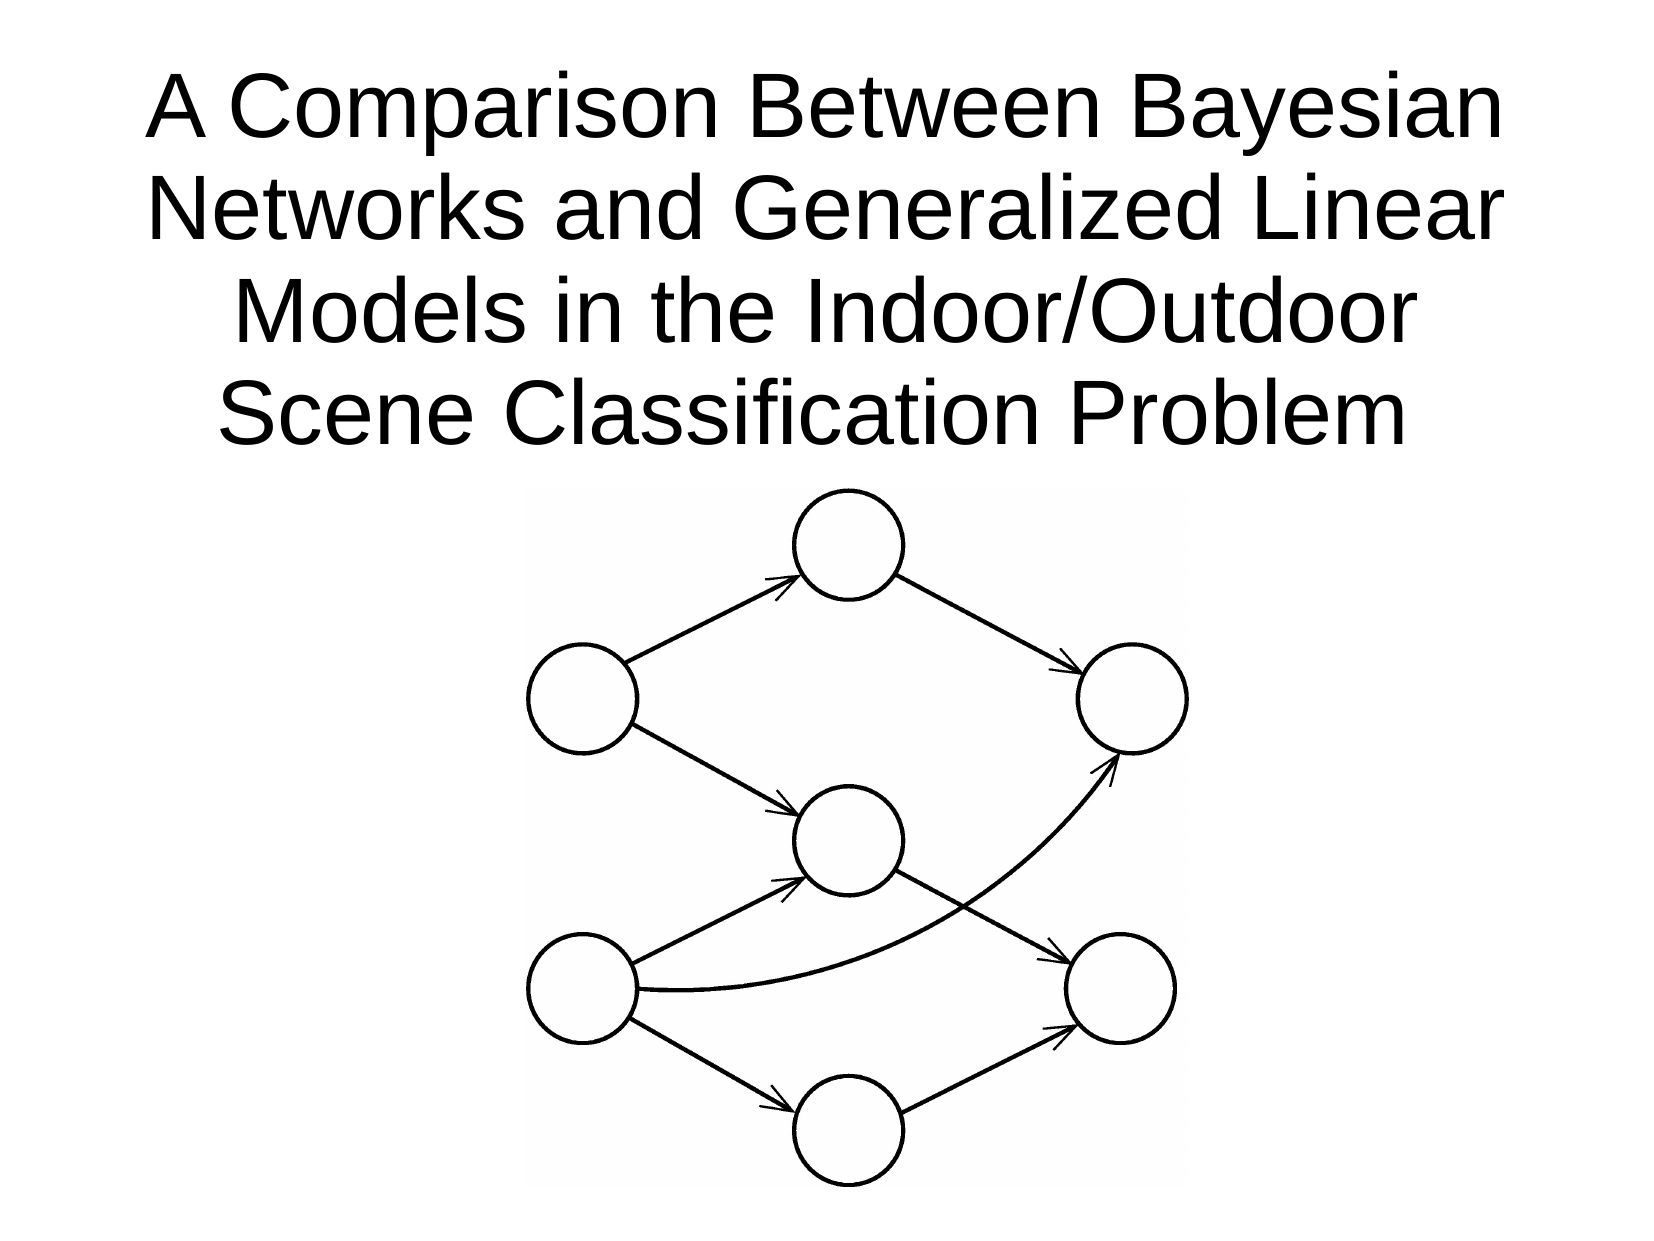

# A Comparison Between Bayesian Networks and Generalized Linear Models in the Indoor/Outdoor Scene Classification Problem